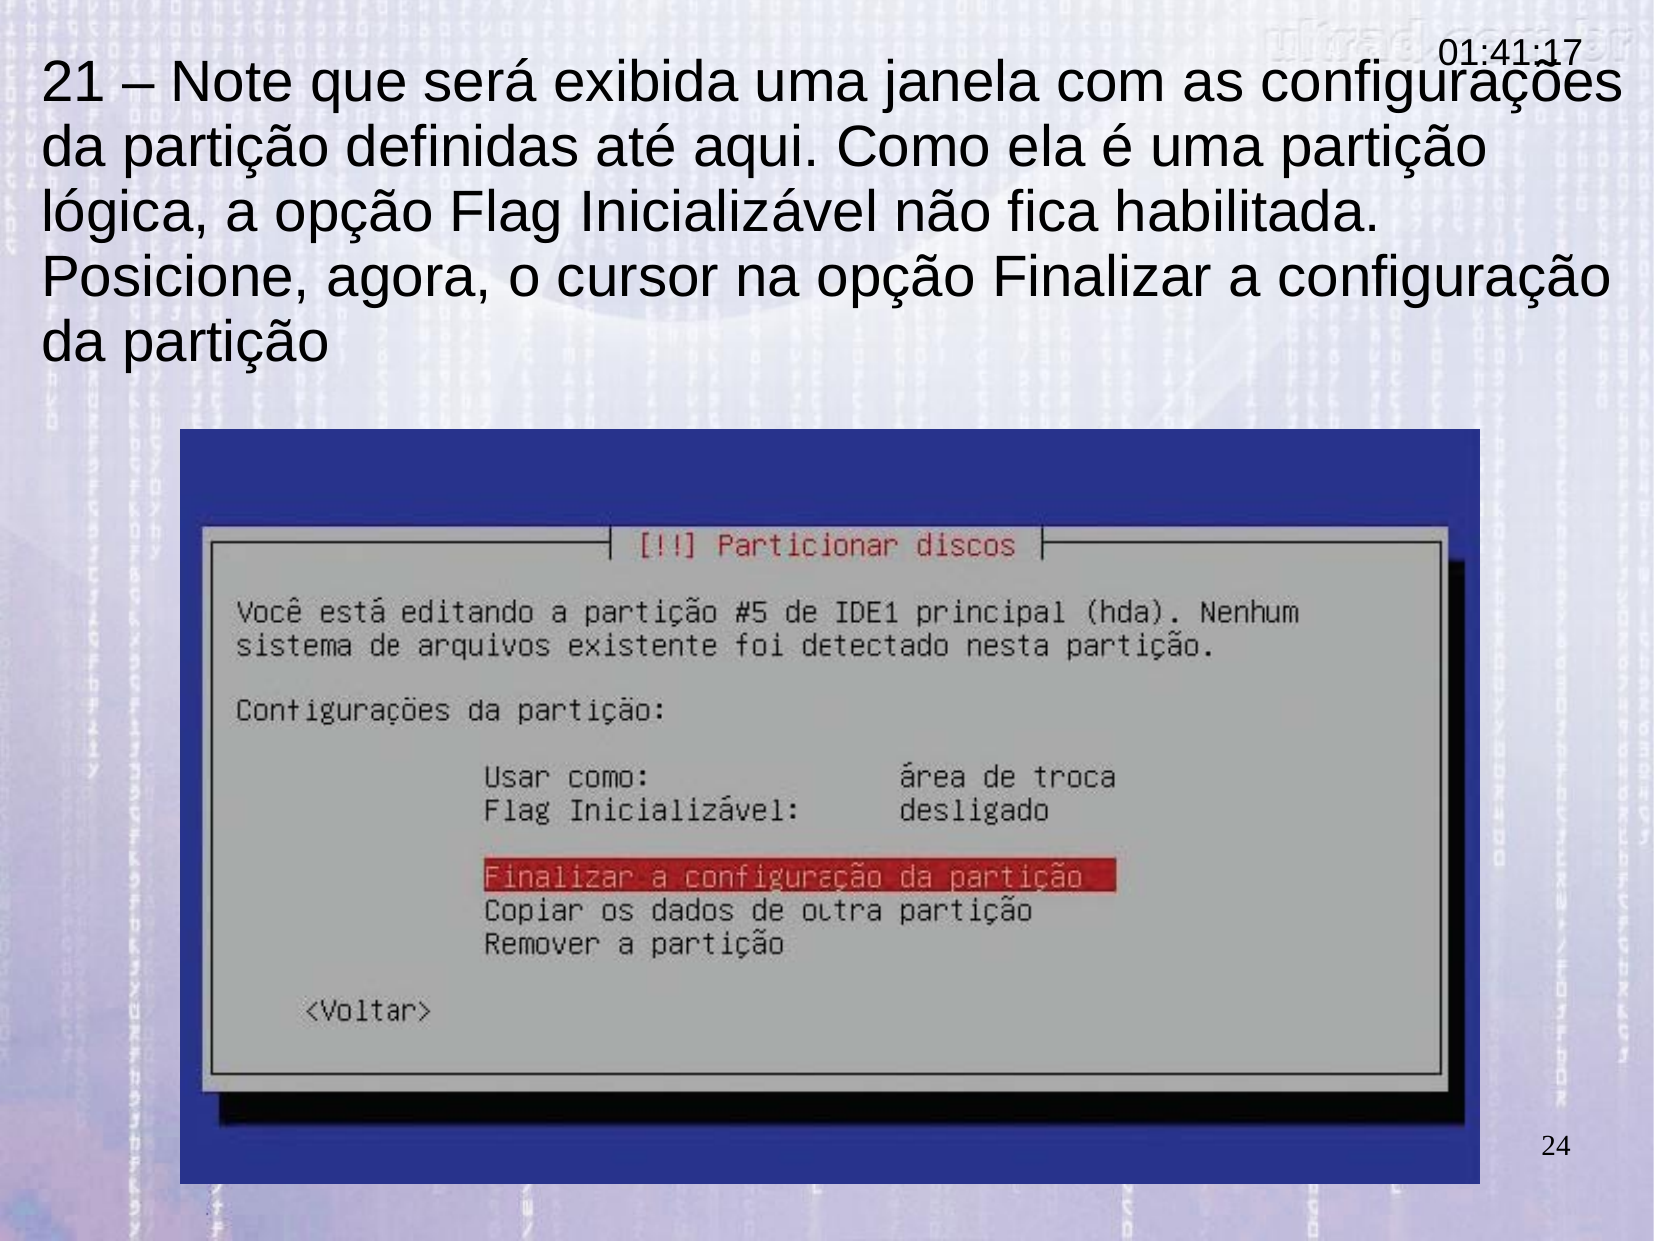

02:59:56
21 – Note que será exibida uma janela com as configurações da partição definidas até aqui. Como ela é uma partição lógica, a opção Flag Inicializável não fica habilitada. Posicione, agora, o cursor na opção Finalizar a configuração da partição
24